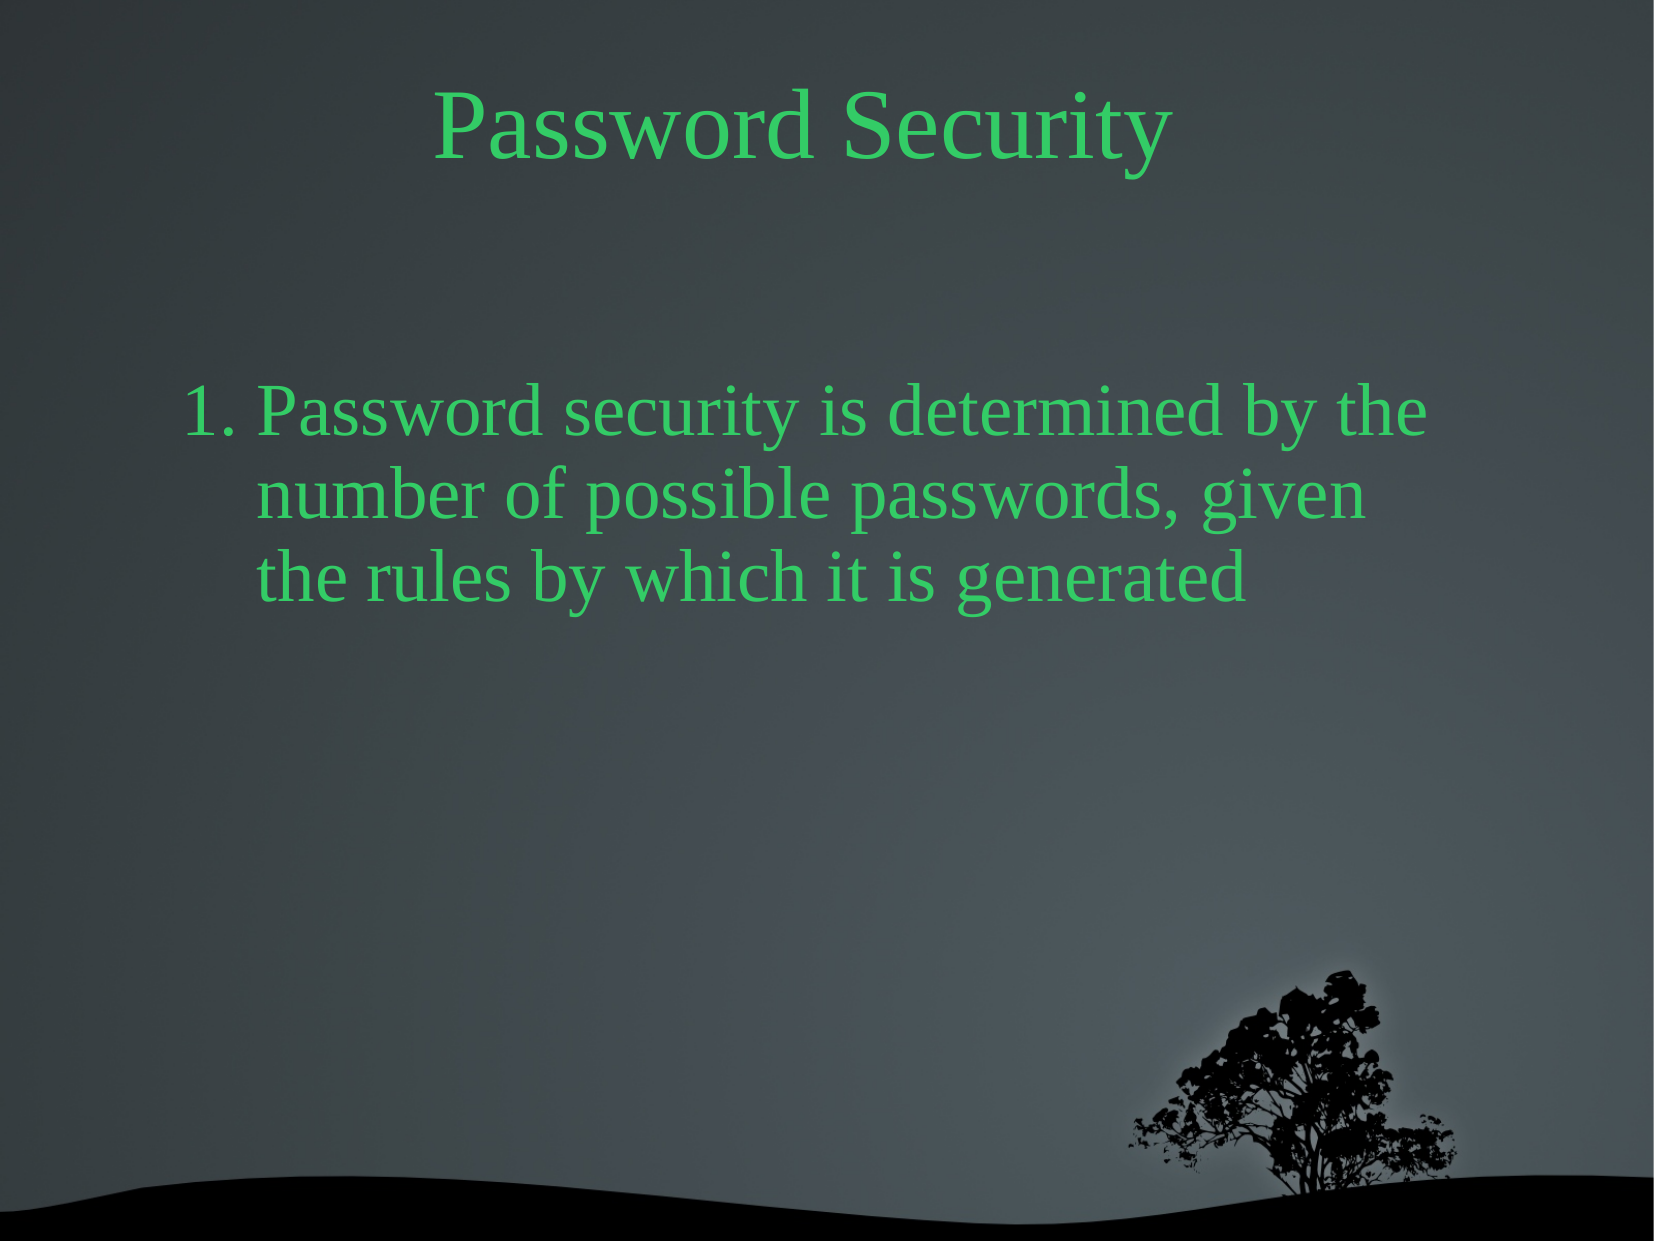

Password Security
1. Password security is determined by the
 number of possible passwords, given
 the rules by which it is generated